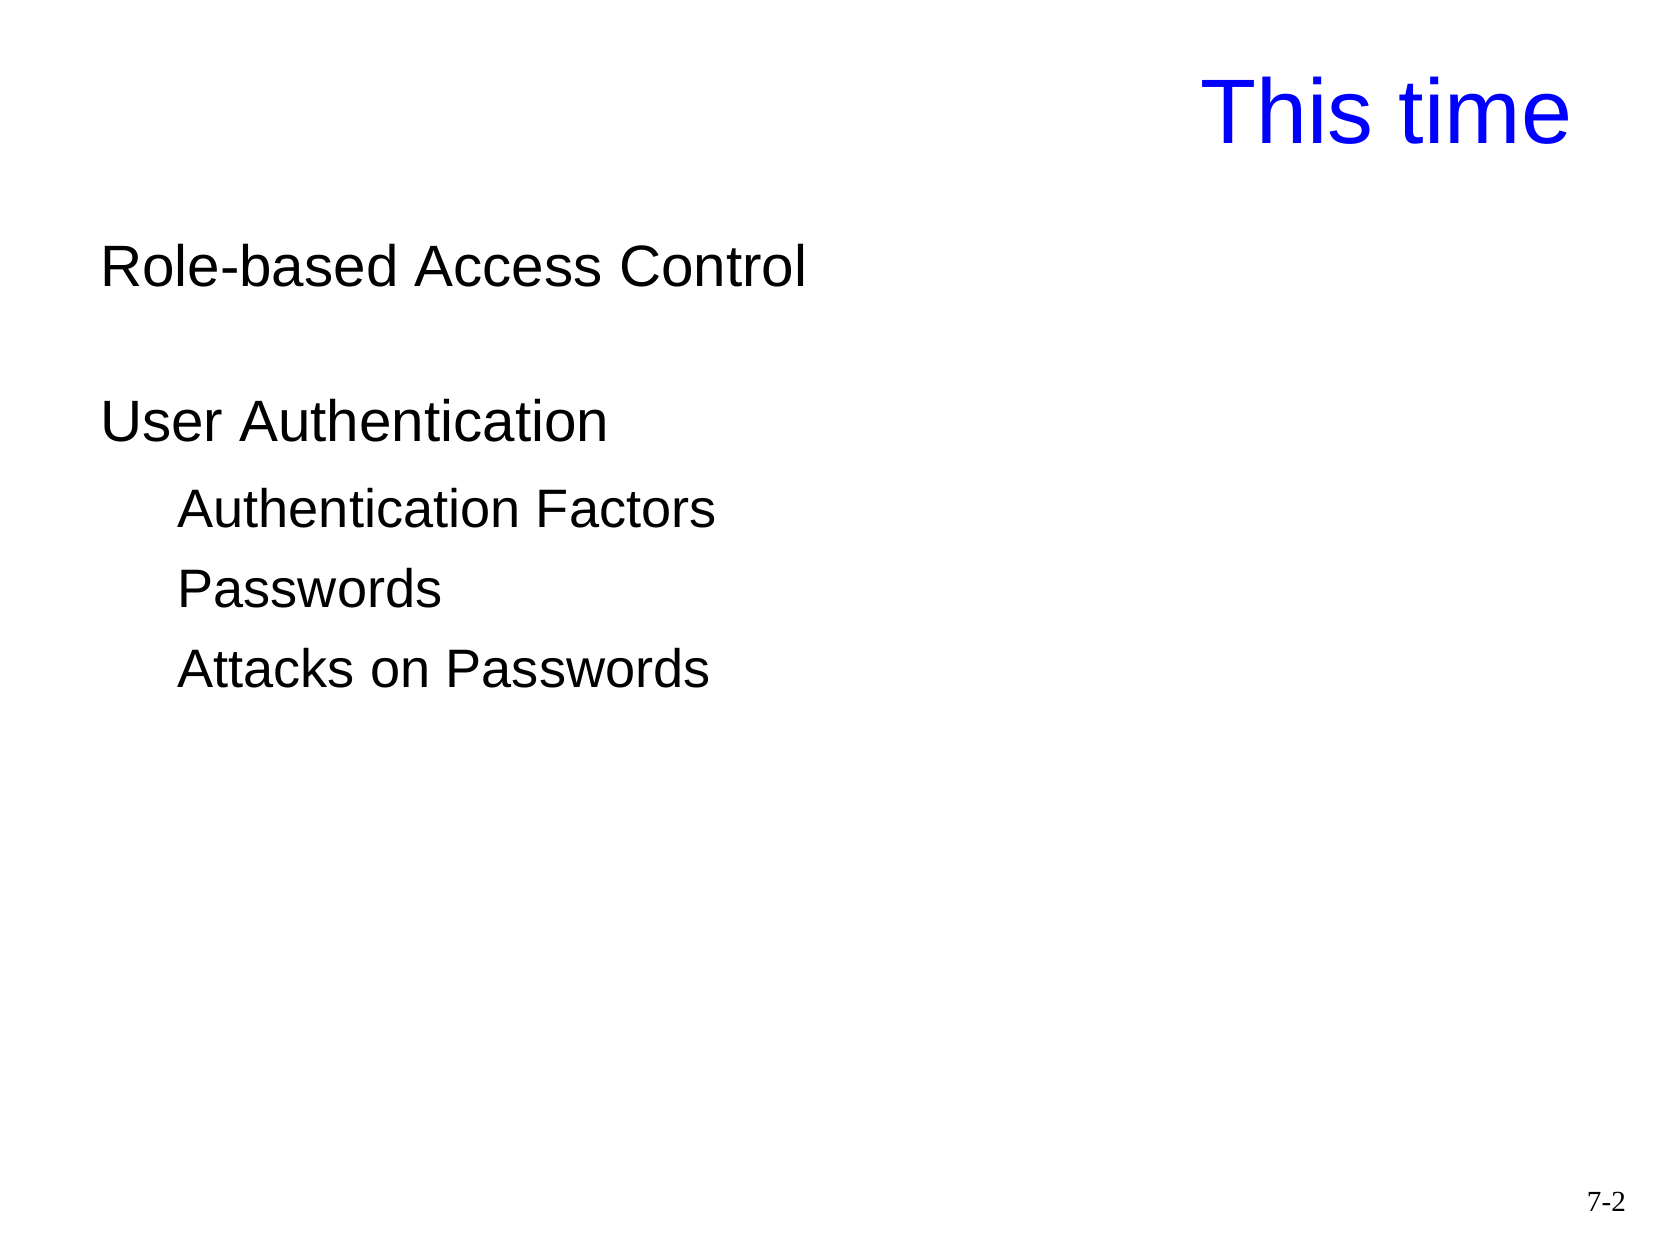

# This time
Role-based Access Control
User Authentication
Authentication Factors
Passwords
Attacks on Passwords